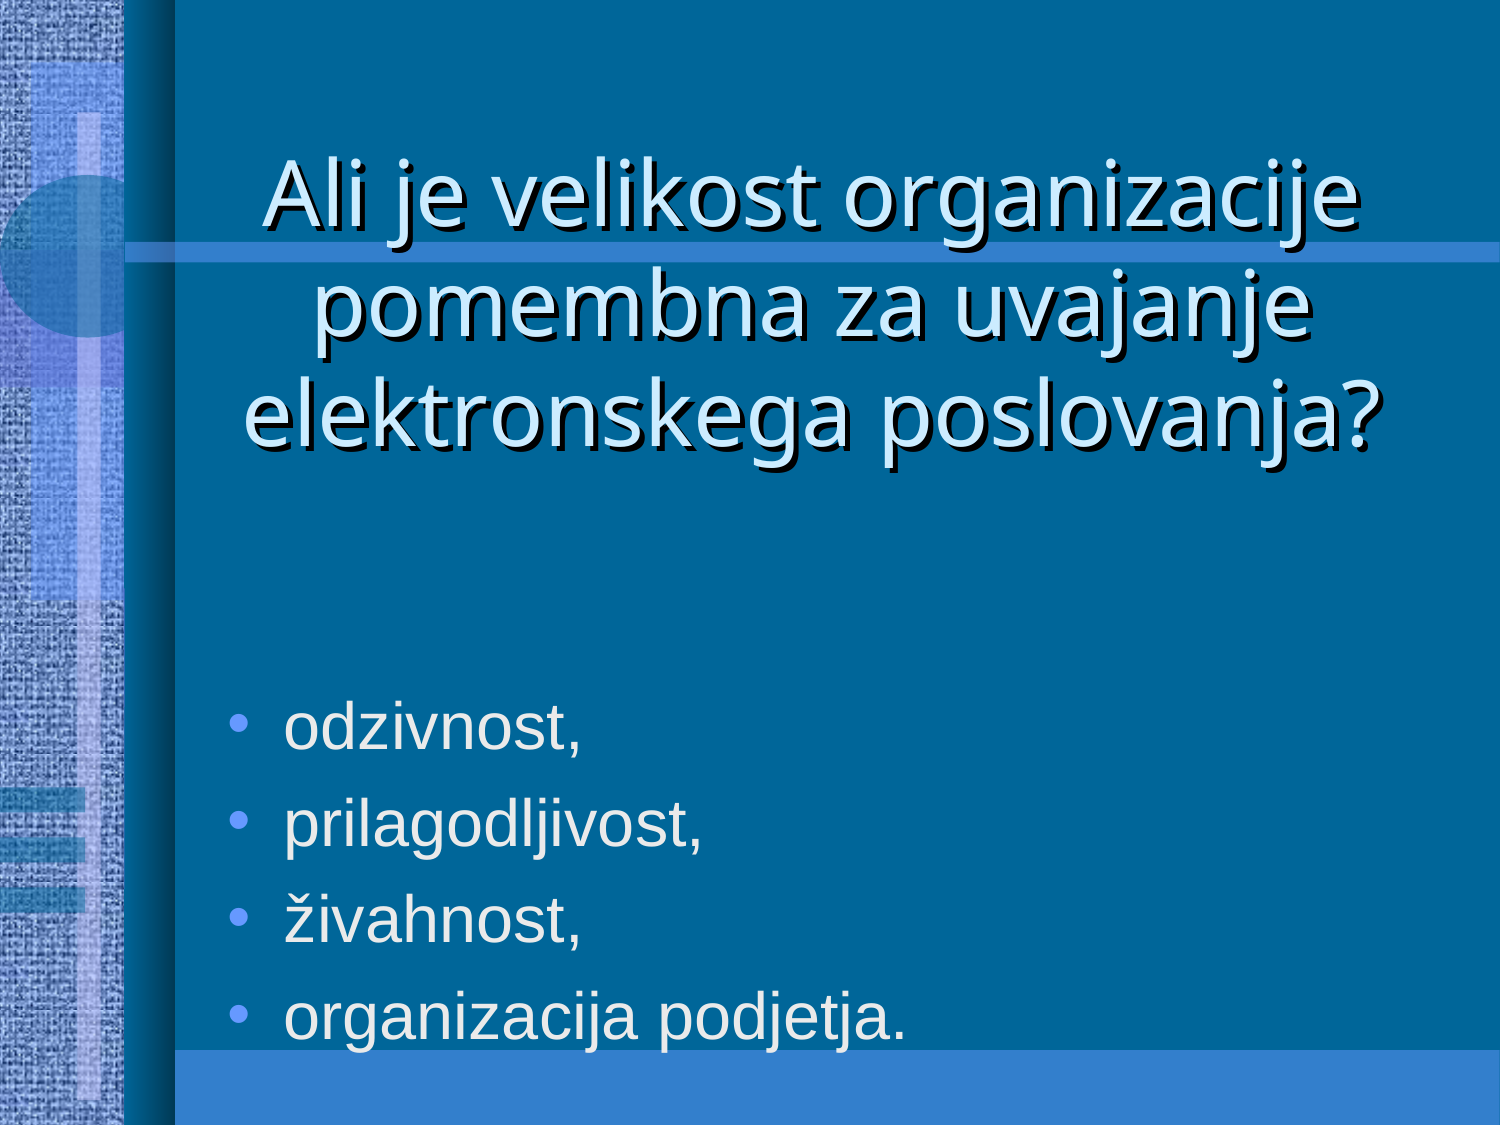

# Ali je velikost organizacije pomembna za uvajanje elektronskega poslovanja?
odzivnost,
prilagodljivost,
živahnost,
organizacija podjetja.